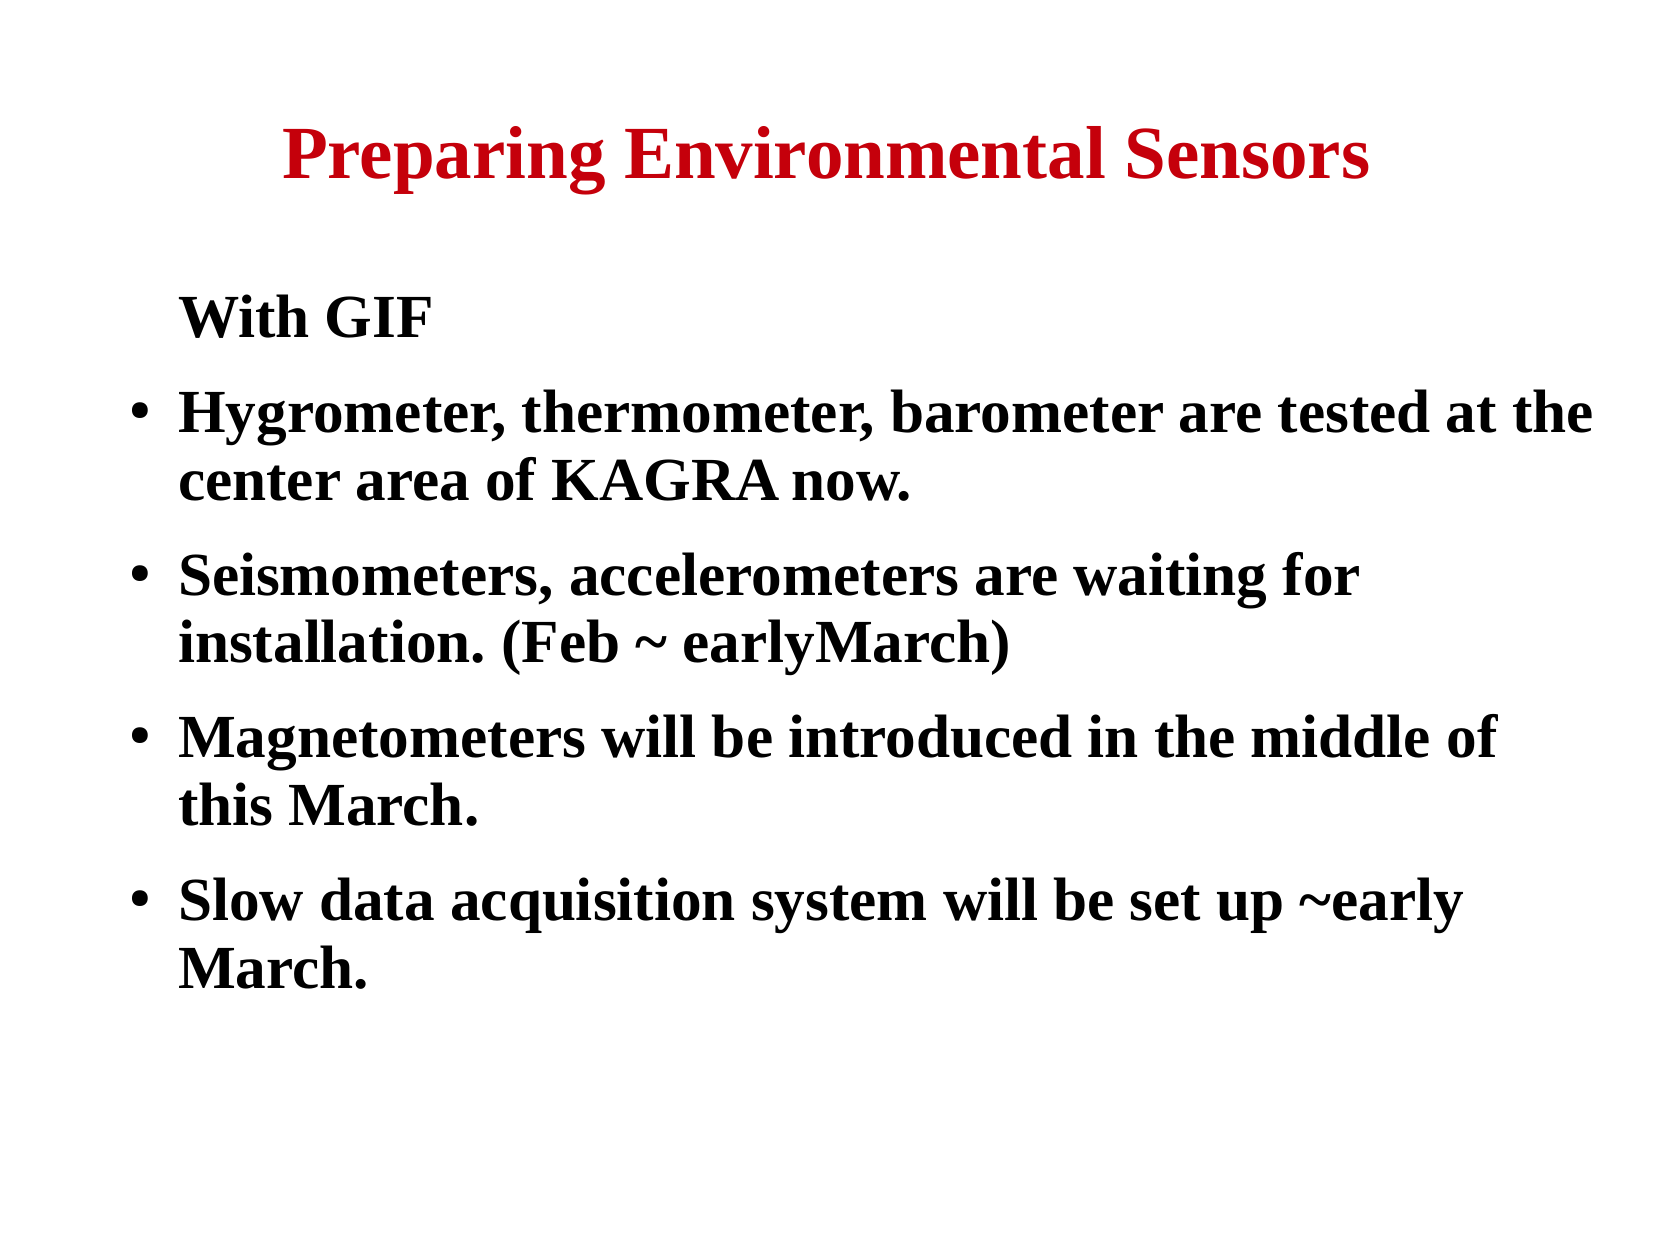

# Preparing Environmental Sensors
With GIF
Hygrometer, thermometer, barometer are tested at the center area of KAGRA now.
Seismometers, accelerometers are waiting for installation. (Feb ~ earlyMarch)
Magnetometers will be introduced in the middle of this March.
Slow data acquisition system will be set up ~early March.